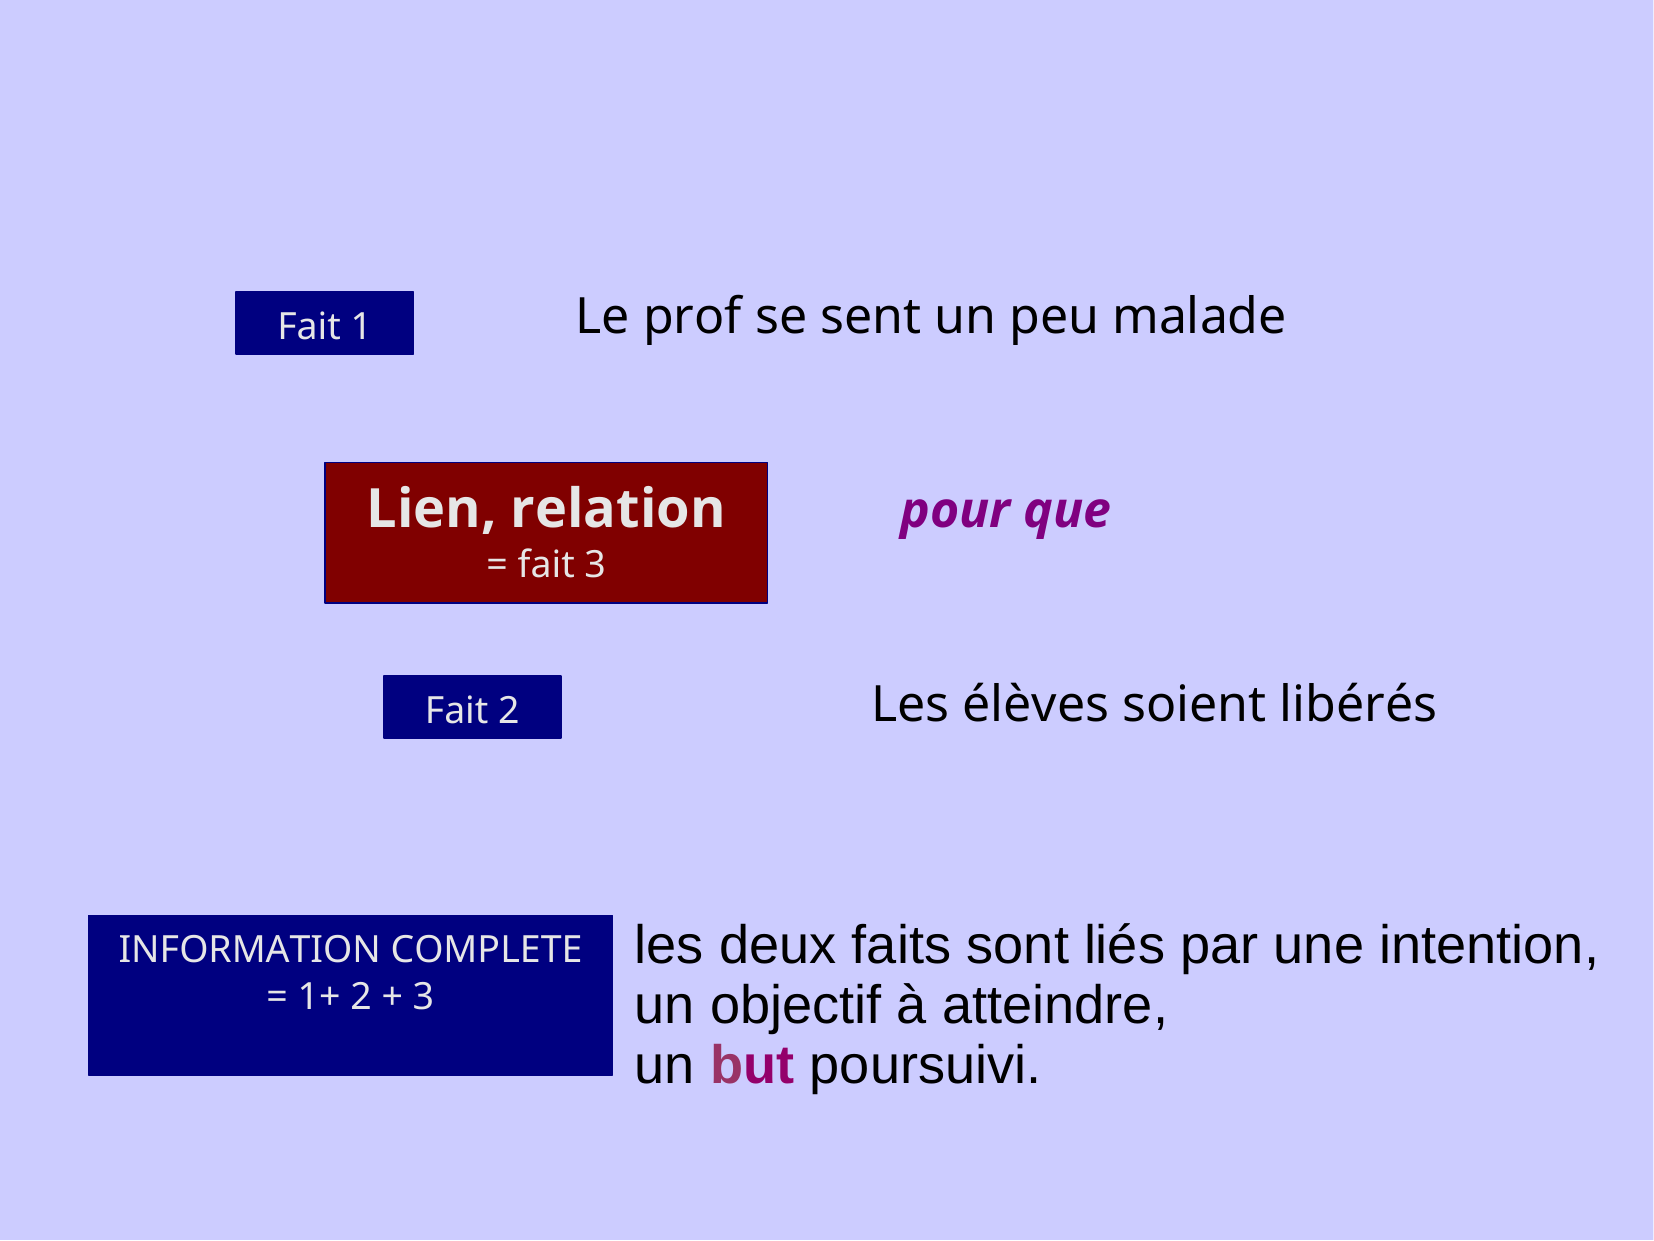

Le prof se sent un peu malade
Fait 1
Lien, relation
= fait 3
pour que
Les élèves soient libérés
Fait 2
les deux faits sont liés par une intention, un objectif à atteindre,
un but poursuivi.
INFORMATION COMPLETE
= 1+ 2 + 3